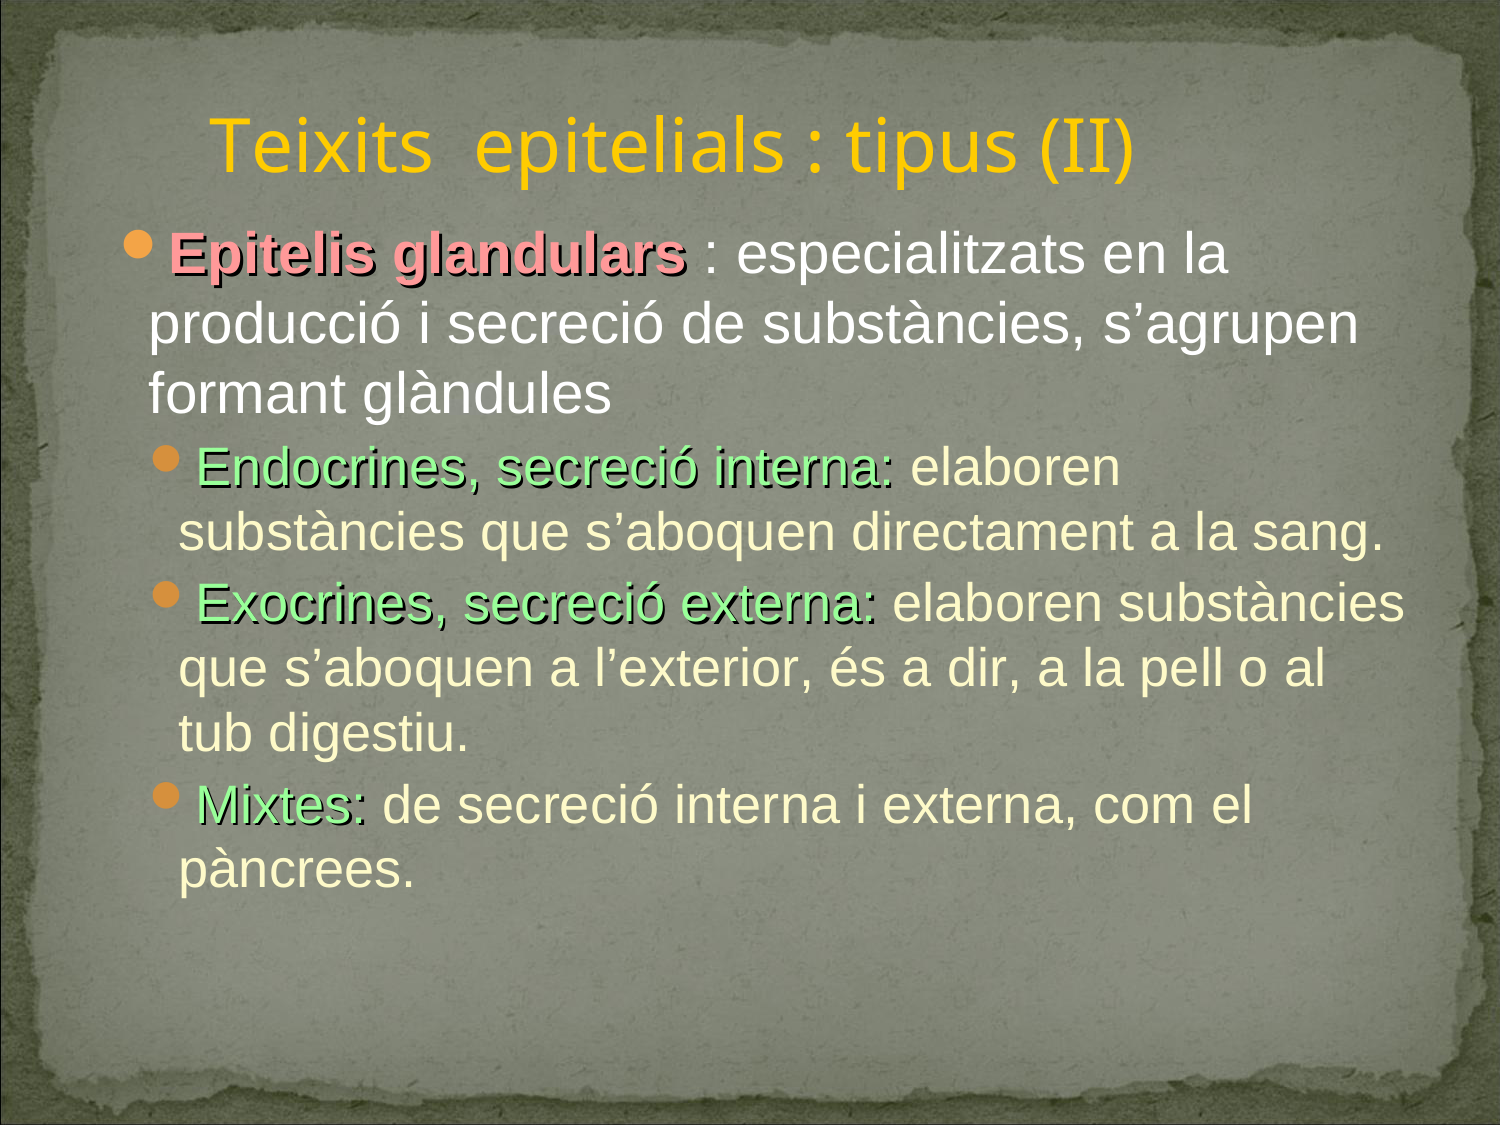

Teixits epitelials : tipus (II)
# Epitelis glandulars : especialitzats en la producció i secreció de substàncies, s’agrupen formant glàndules
Endocrines, secreció interna: elaboren substàncies que s’aboquen directament a la sang.
Exocrines, secreció externa: elaboren substàncies que s’aboquen a l’exterior, és a dir, a la pell o al tub digestiu.
Mixtes: de secreció interna i externa, com el pàncrees.